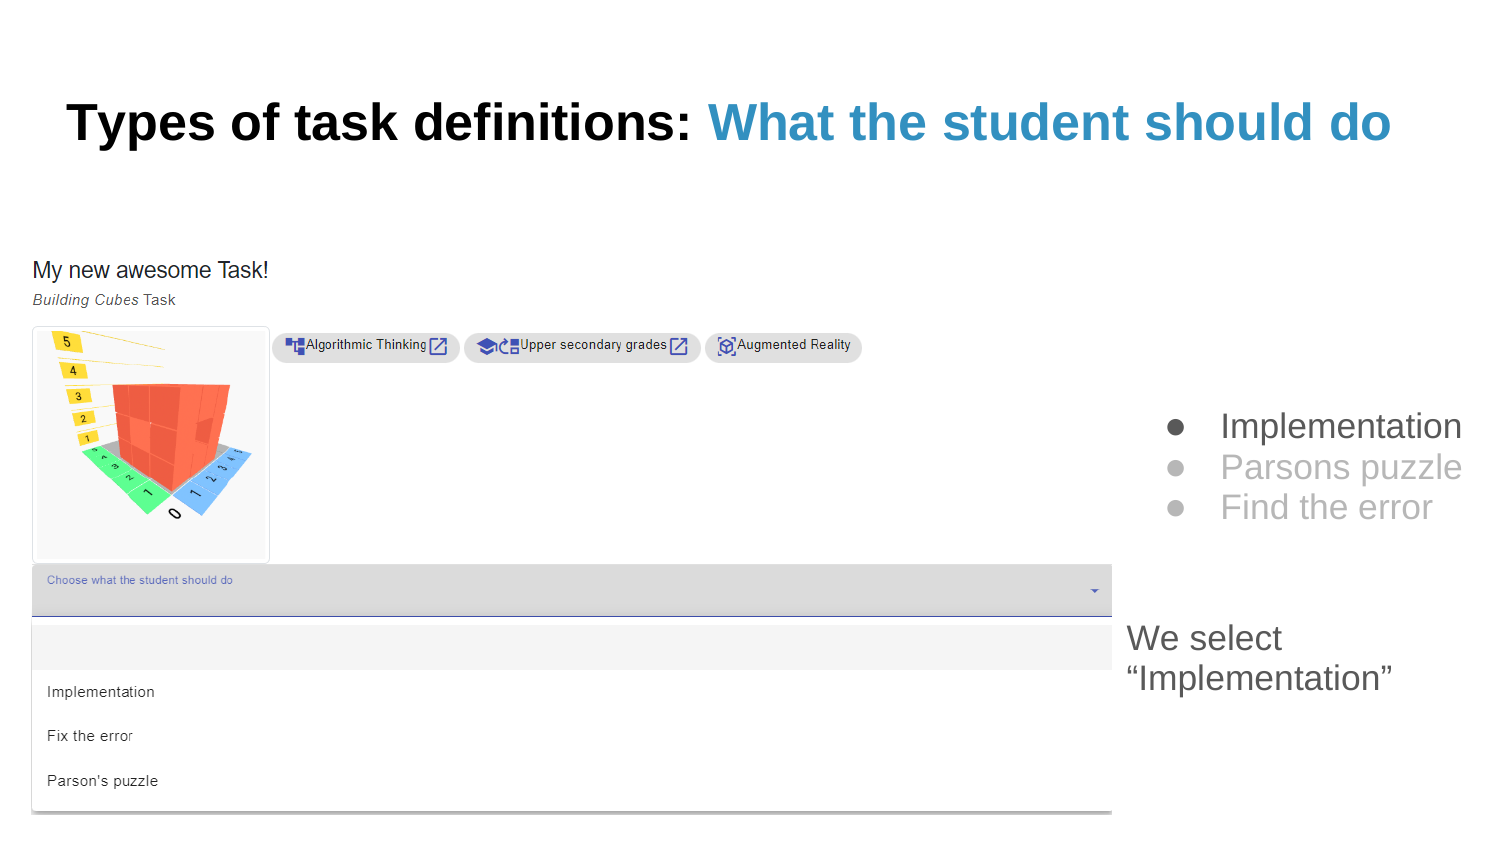

# Types of task definitions: What the student should do
Implementation
Parsons puzzle
Find the error
We select “Implementation”